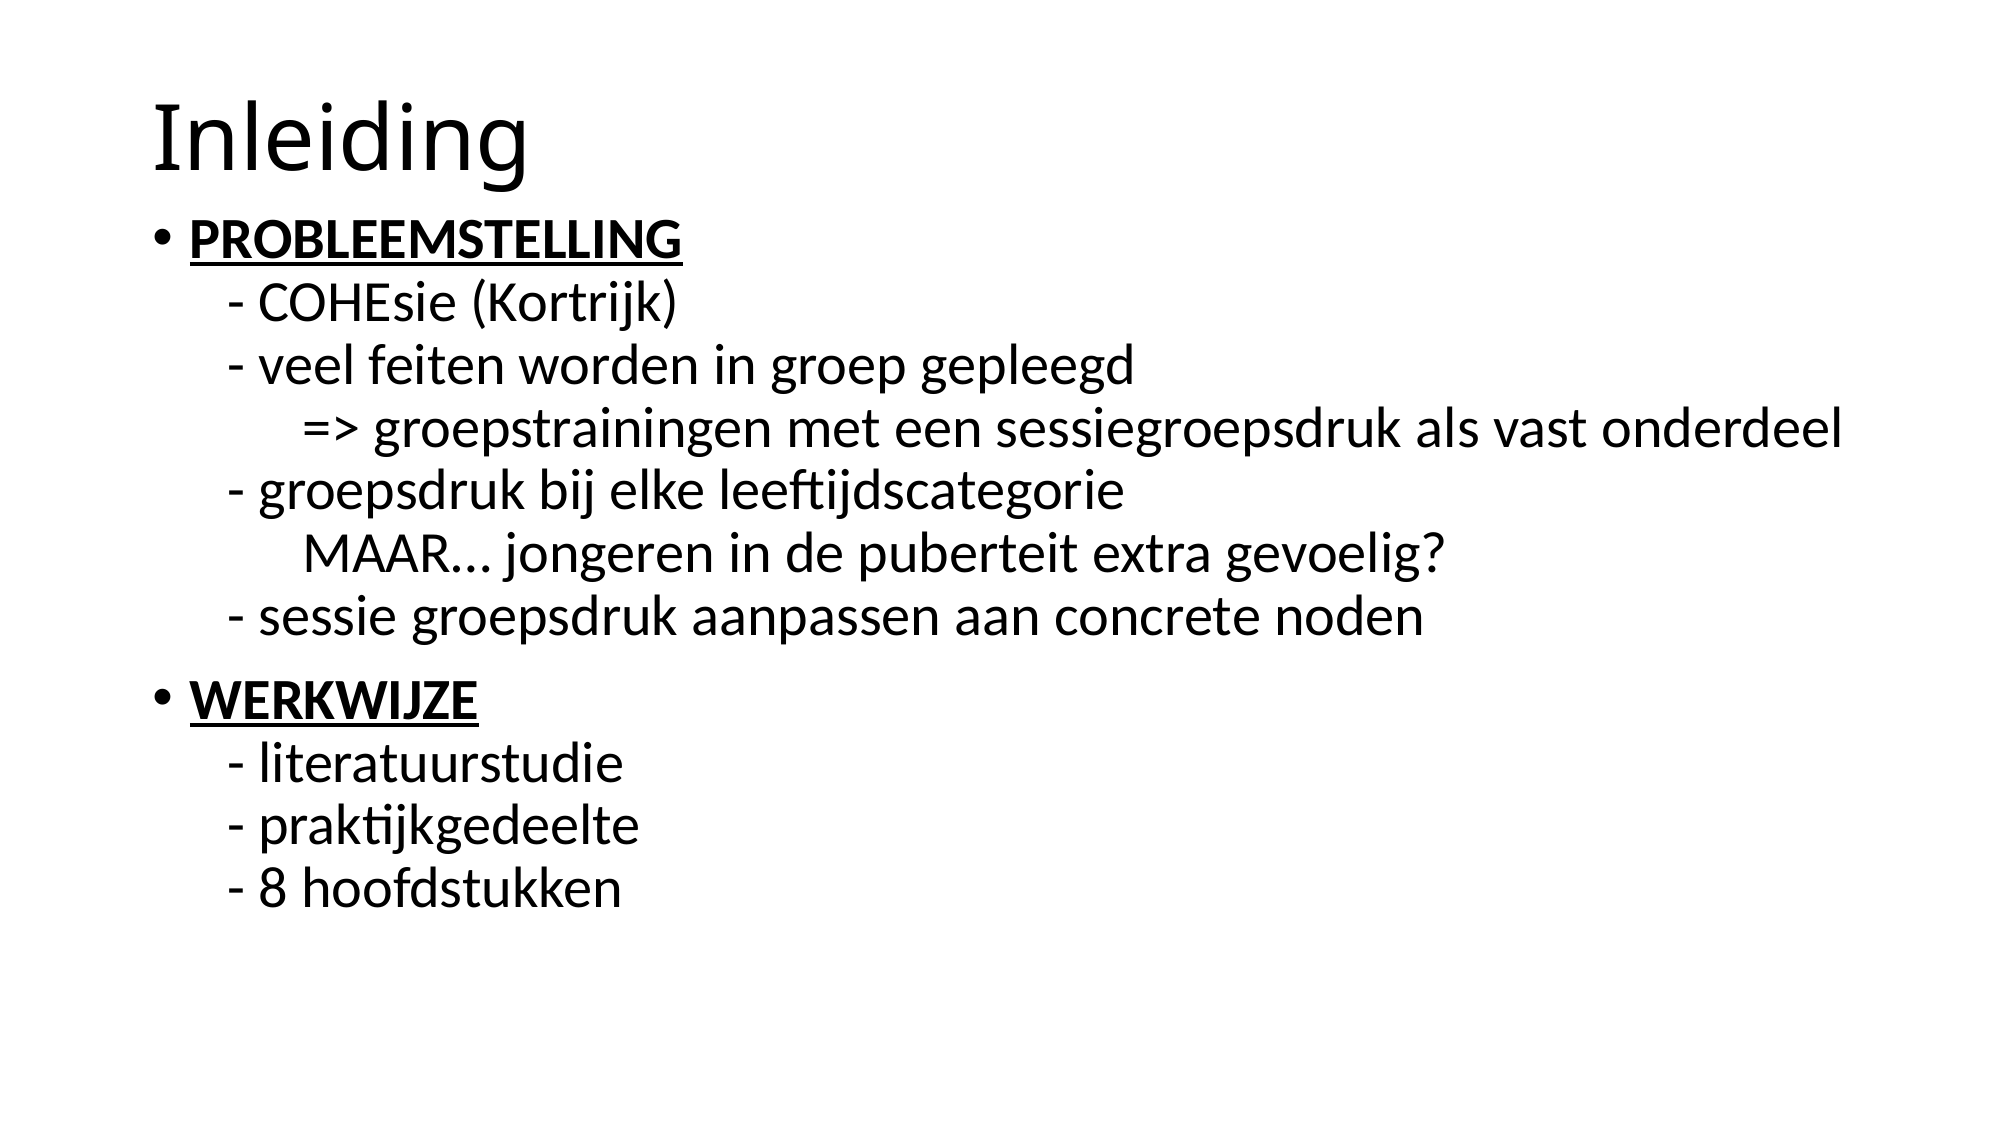

# Inleiding
PROBLEEMSTELLING
- COHEsie (Kortrijk)
- veel feiten worden in groep gepleegd
 	=> groepstrainingen met een sessiegroepsdruk als vast onderdeel
- groepsdruk bij elke leeftijdscategorie
 	MAAR… jongeren in de puberteit extra gevoelig?
- sessie groepsdruk aanpassen aan concrete noden
WERKWIJZE
- literatuurstudie
- praktijkgedeelte
- 8 hoofdstukken